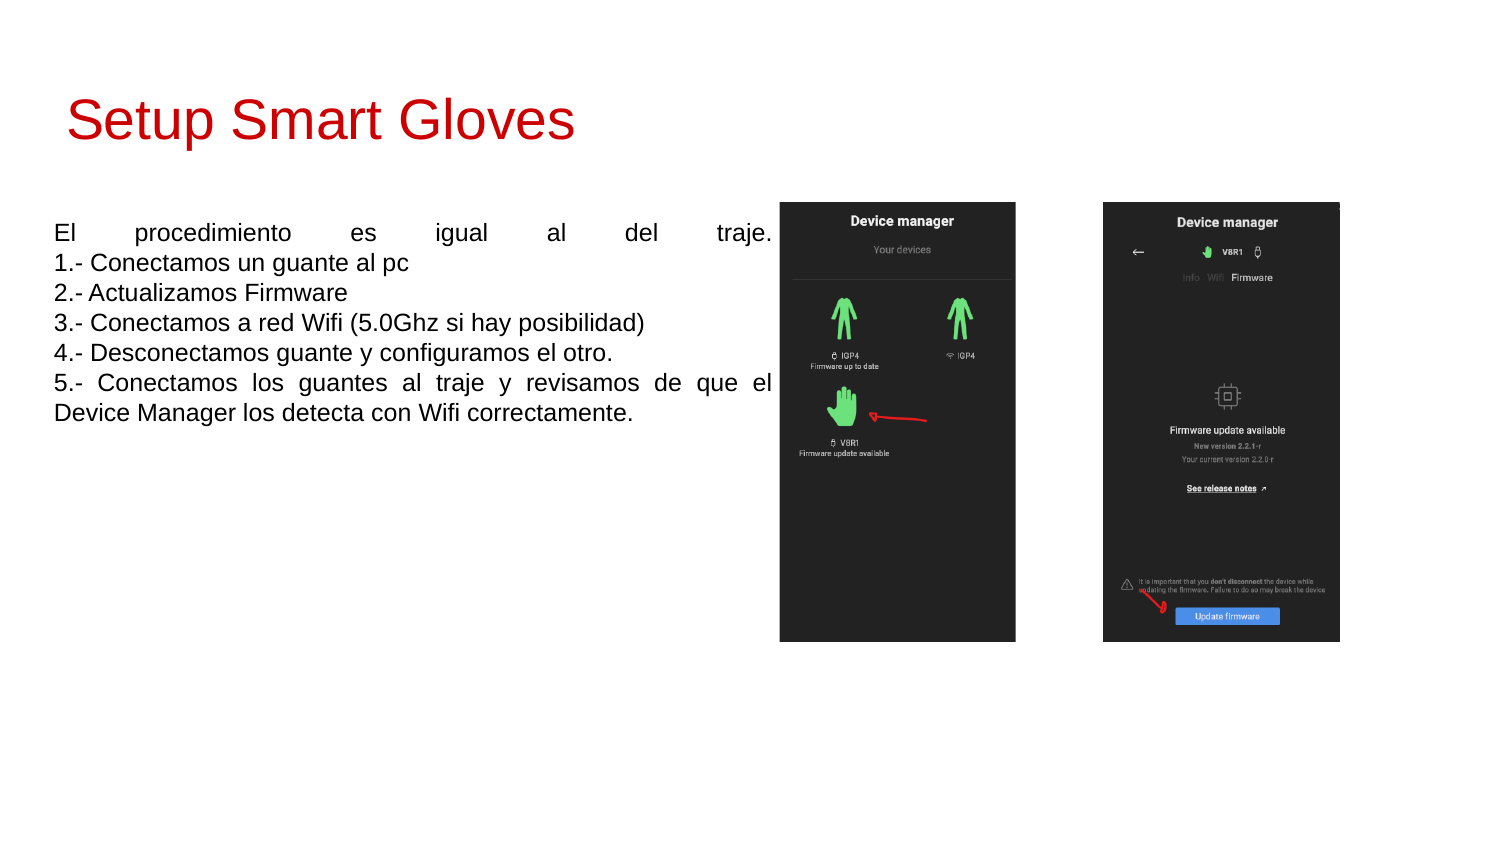

# Setup Smart Gloves
El procedimiento es igual al del traje.
1.- Conectamos un guante al pc
2.- Actualizamos Firmware
3.- Conectamos a red Wifi (5.0Ghz si hay posibilidad)
4.- Desconectamos guante y configuramos el otro.
5.- Conectamos los guantes al traje y revisamos de que el Device Manager los detecta con Wifi correctamente.